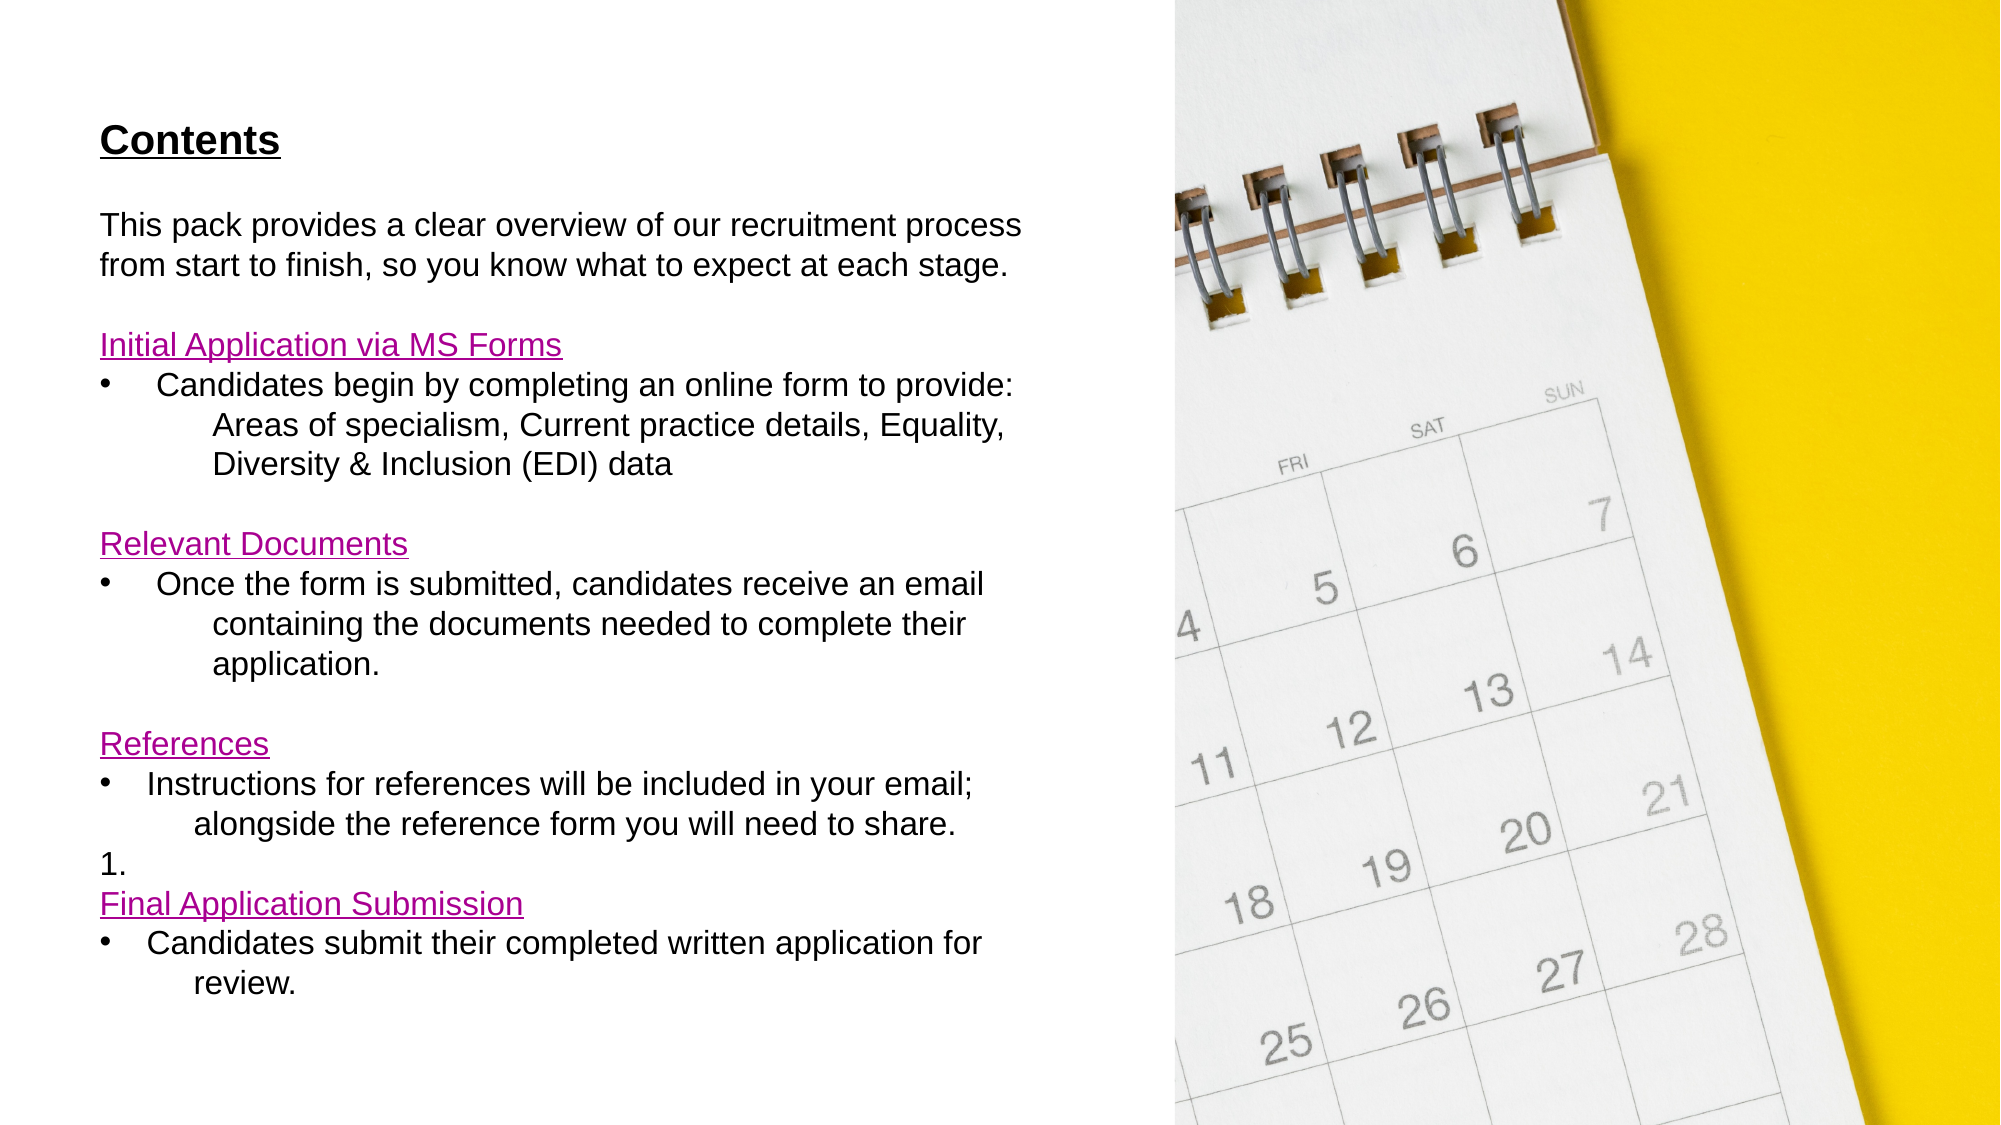

Contents
This pack provides a clear overview of our recruitment process from start to finish, so you know what to expect at each stage.
Initial Application via MS Forms
Candidates begin by completing an online form to provide: Areas of specialism, Current practice details, Equality, Diversity & Inclusion (EDI) data
Relevant Documents
Once the form is submitted, candidates receive an email containing the documents needed to complete their application.
References
Instructions for references will be included in your email; alongside the reference form you will need to share.
Final Application Submission
Candidates submit their completed written application for review.